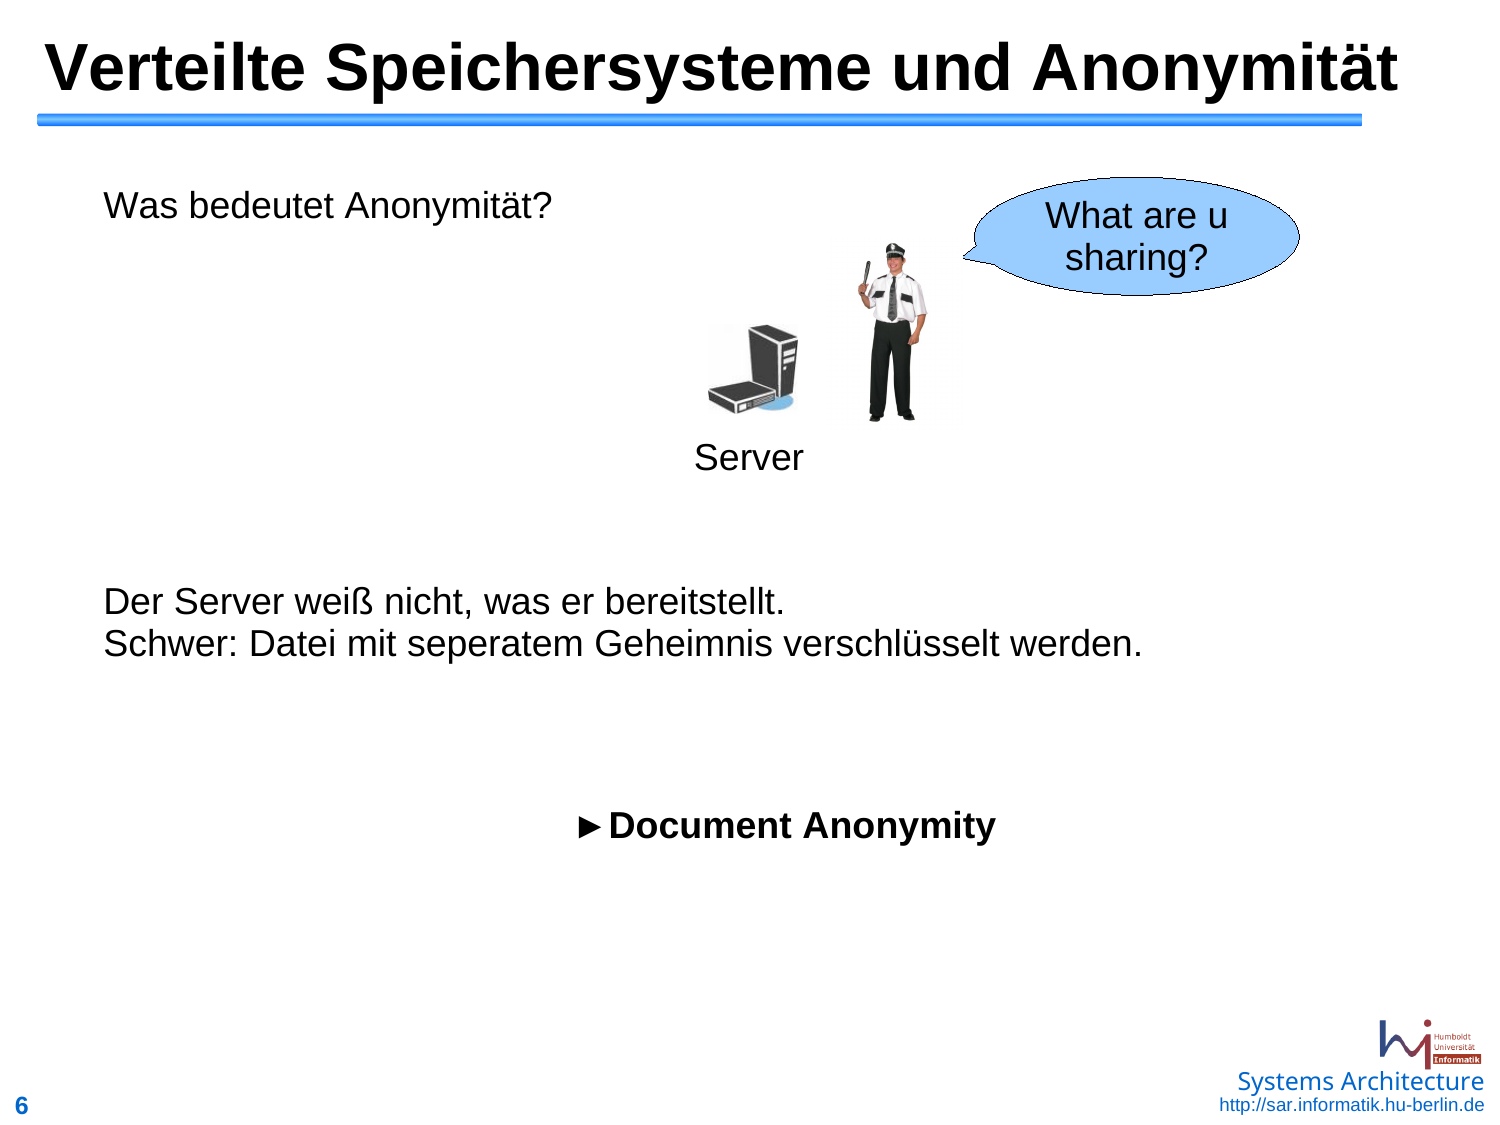

# Verteilte Speichersysteme und Anonymität
What are u sharing?
Was bedeutet Anonymität?
Server
Der Server weiß nicht, was er bereitstellt.
Schwer: Datei mit seperatem Geheimnis verschlüsselt werden.
►Document Anonymity